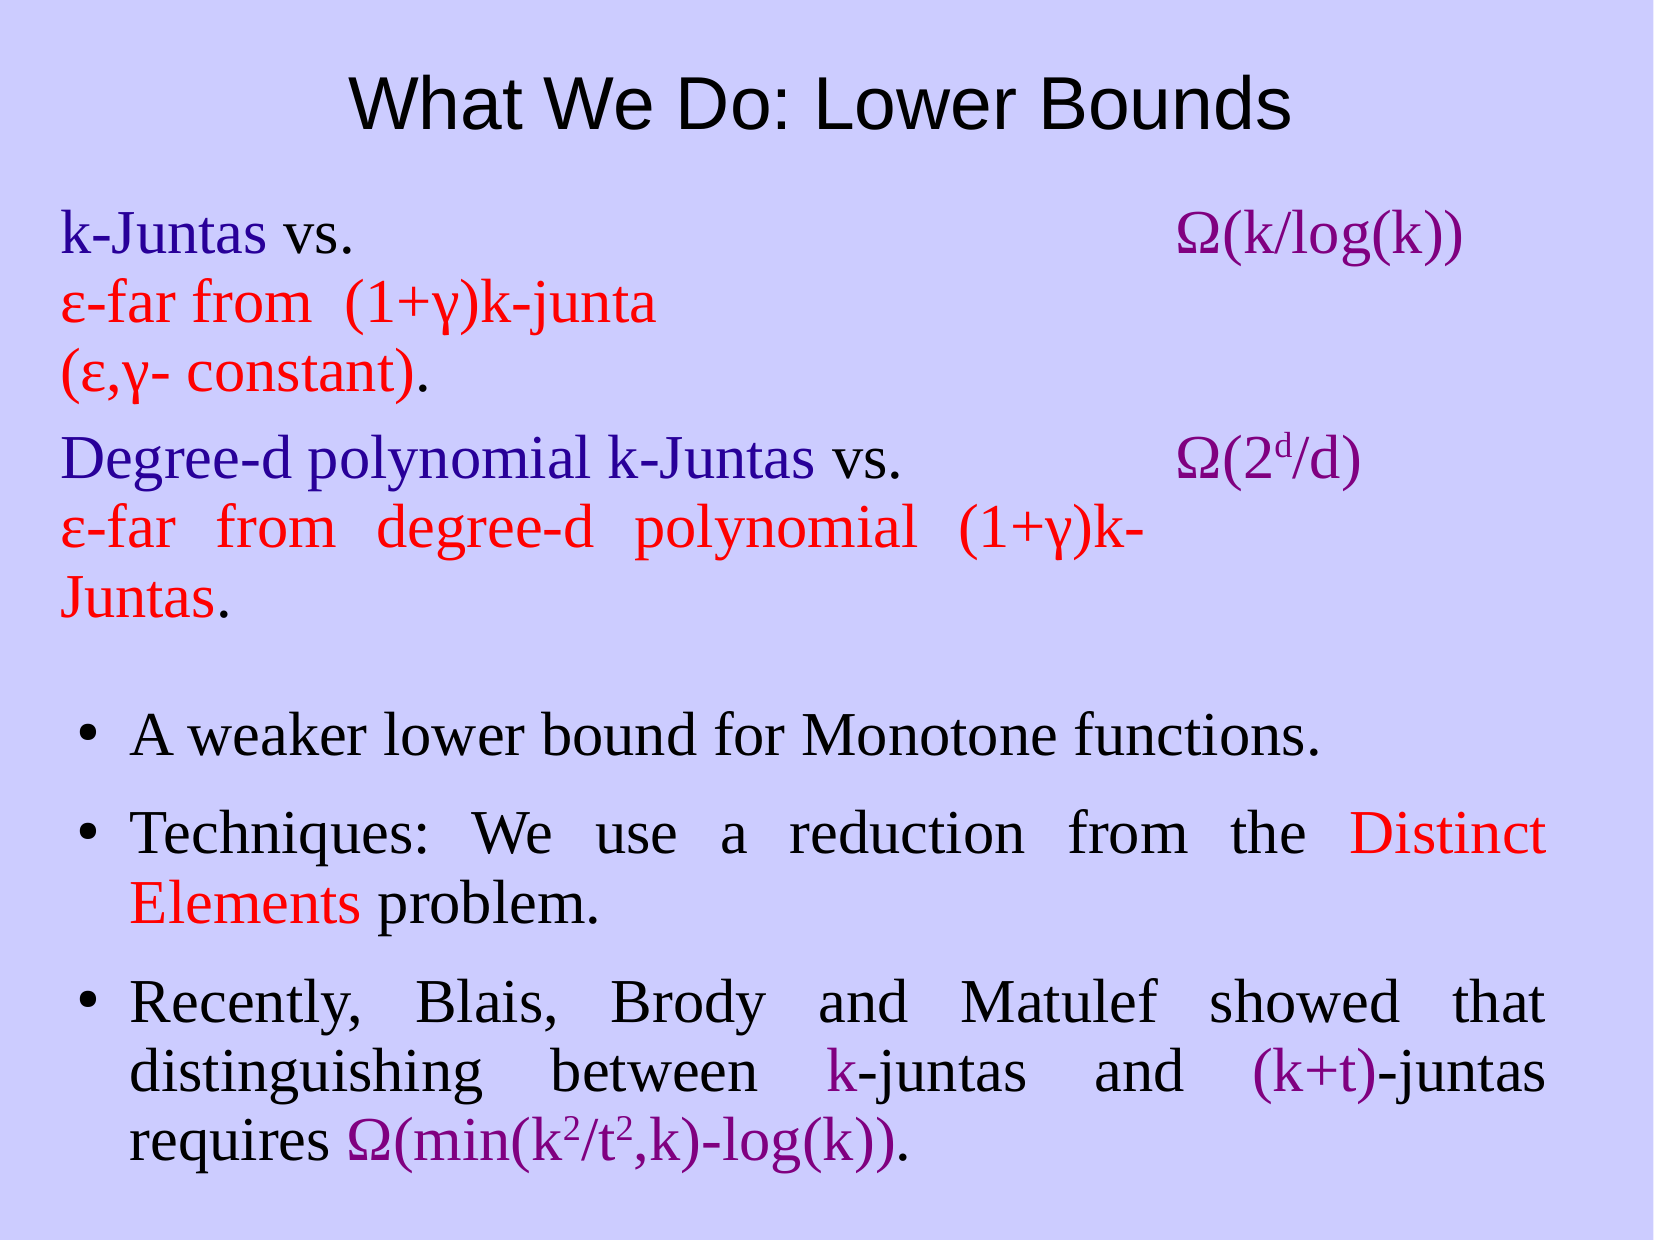

# What We Do: Lower Bounds
| k-Juntas vs. ε-far from (1+γ)k-junta (ε,γ- constant). | Ω(k/log(k)) |
| --- | --- |
| Degree-d polynomial k-Juntas vs. ε-far from degree-d polynomial (1+γ)k-Juntas. | Ω(2d/d) |
A weaker lower bound for Monotone functions.
Techniques: We use a reduction from the Distinct Elements problem.
Recently, Blais, Brody and Matulef showed that distinguishing between k-juntas and (k+t)-juntas requires Ω(min(k2/t2,k)-log(k)).